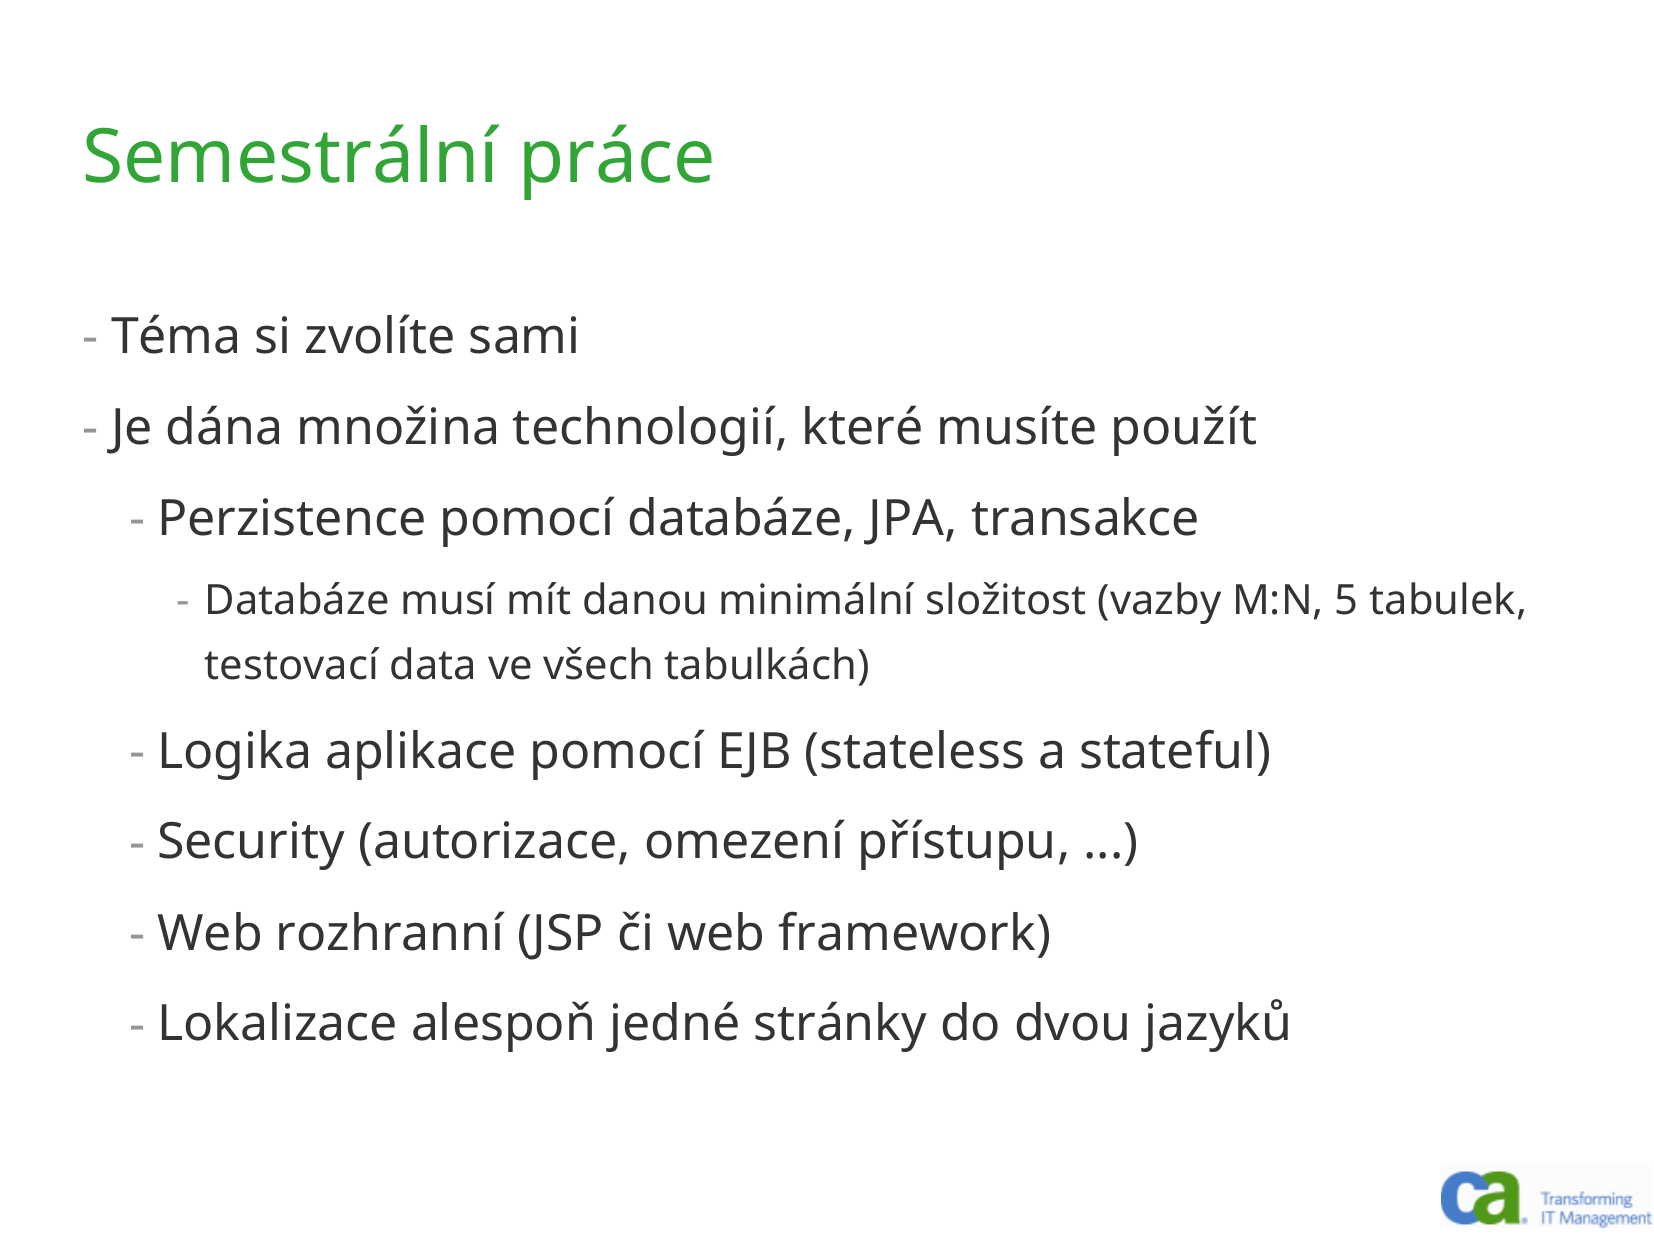

# Semestrální práce
Téma si zvolíte sami
Je dána množina technologií, které musíte použít
Perzistence pomocí databáze, JPA, transakce
Databáze musí mít danou minimální složitost (vazby M:N, 5 tabulek, testovací data ve všech tabulkách)
Logika aplikace pomocí EJB (stateless a stateful)
Security (autorizace, omezení přístupu, ...)
Web rozhranní (JSP či web framework)
Lokalizace alespoň jedné stránky do dvou jazyků